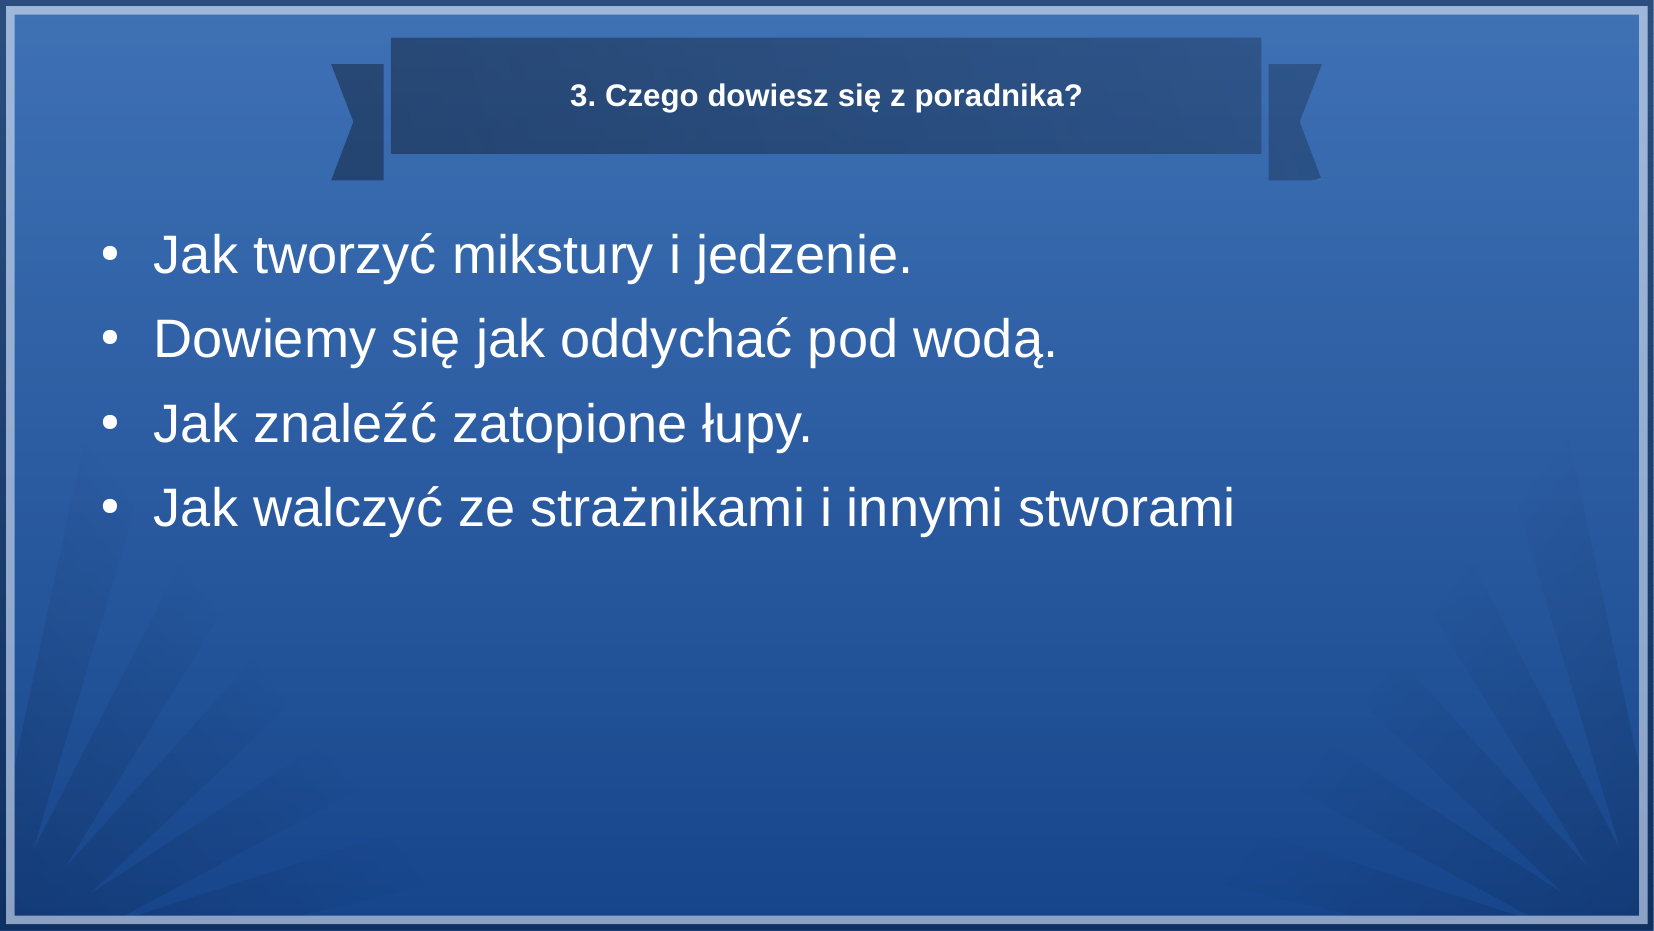

# 3. Czego dowiesz się z poradnika?
Jak tworzyć mikstury i jedzenie.
Dowiemy się jak oddychać pod wodą.
Jak znaleźć zatopione łupy.
Jak walczyć ze strażnikami i innymi stworami